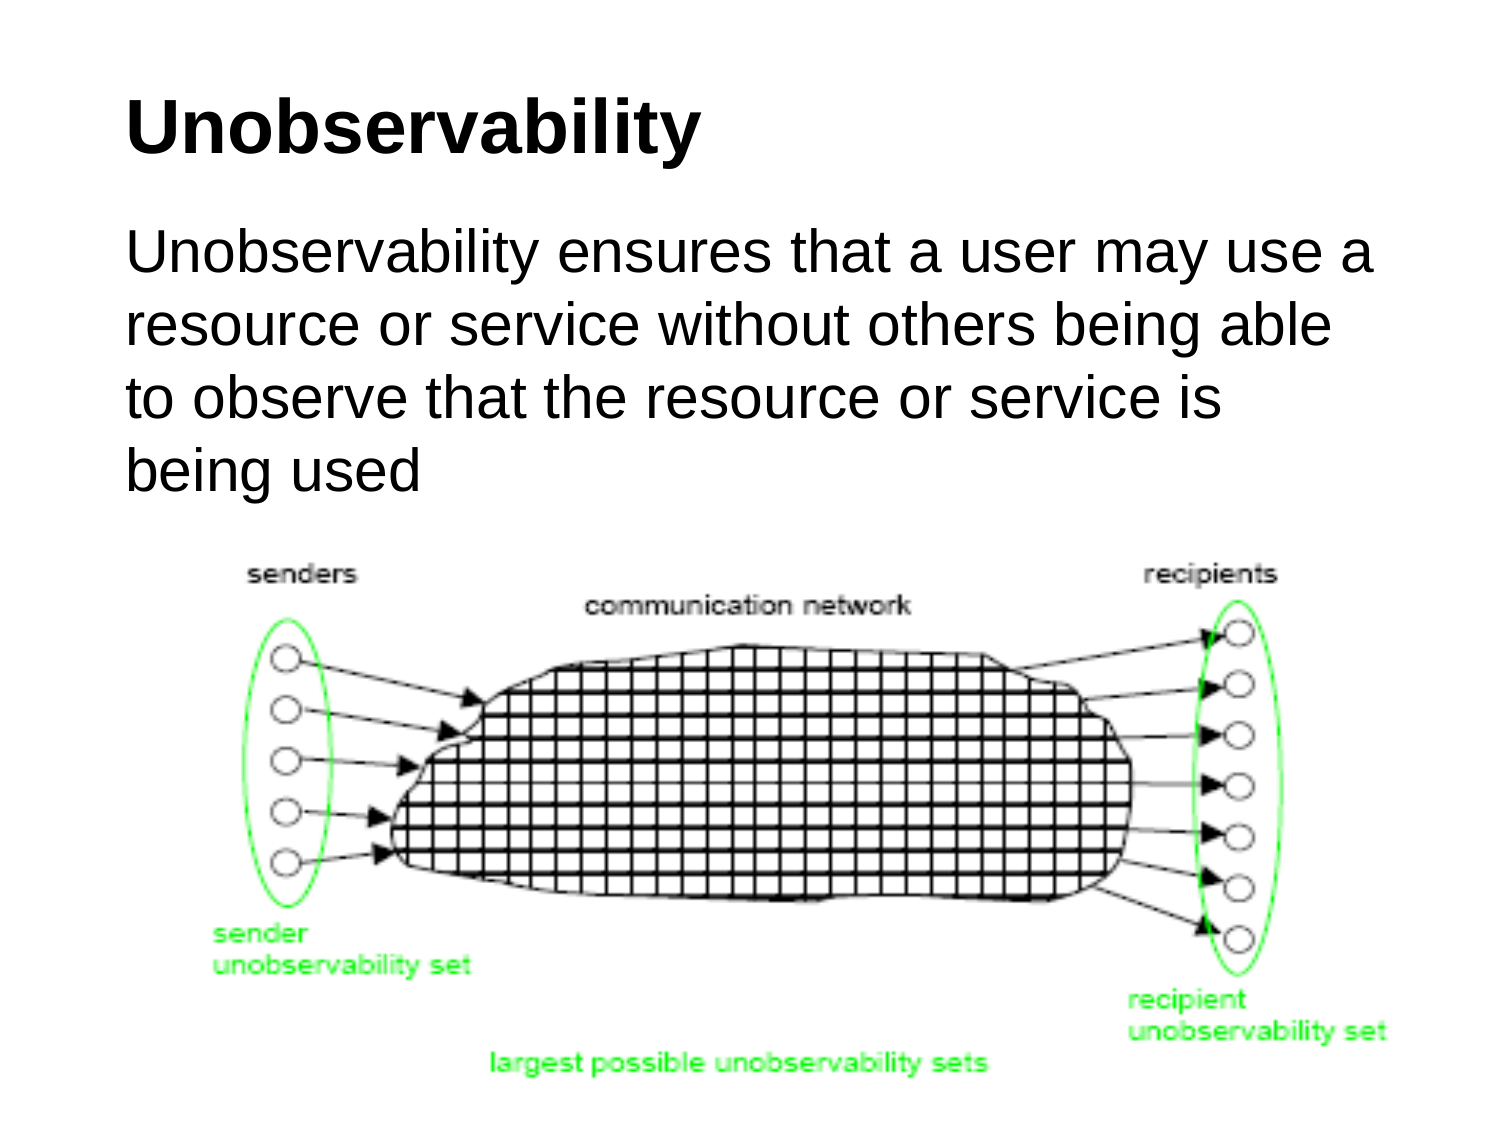

# Unobservability
Unobservability ensures that a user may use a resource or service without others being able to observe that the resource or service is being used